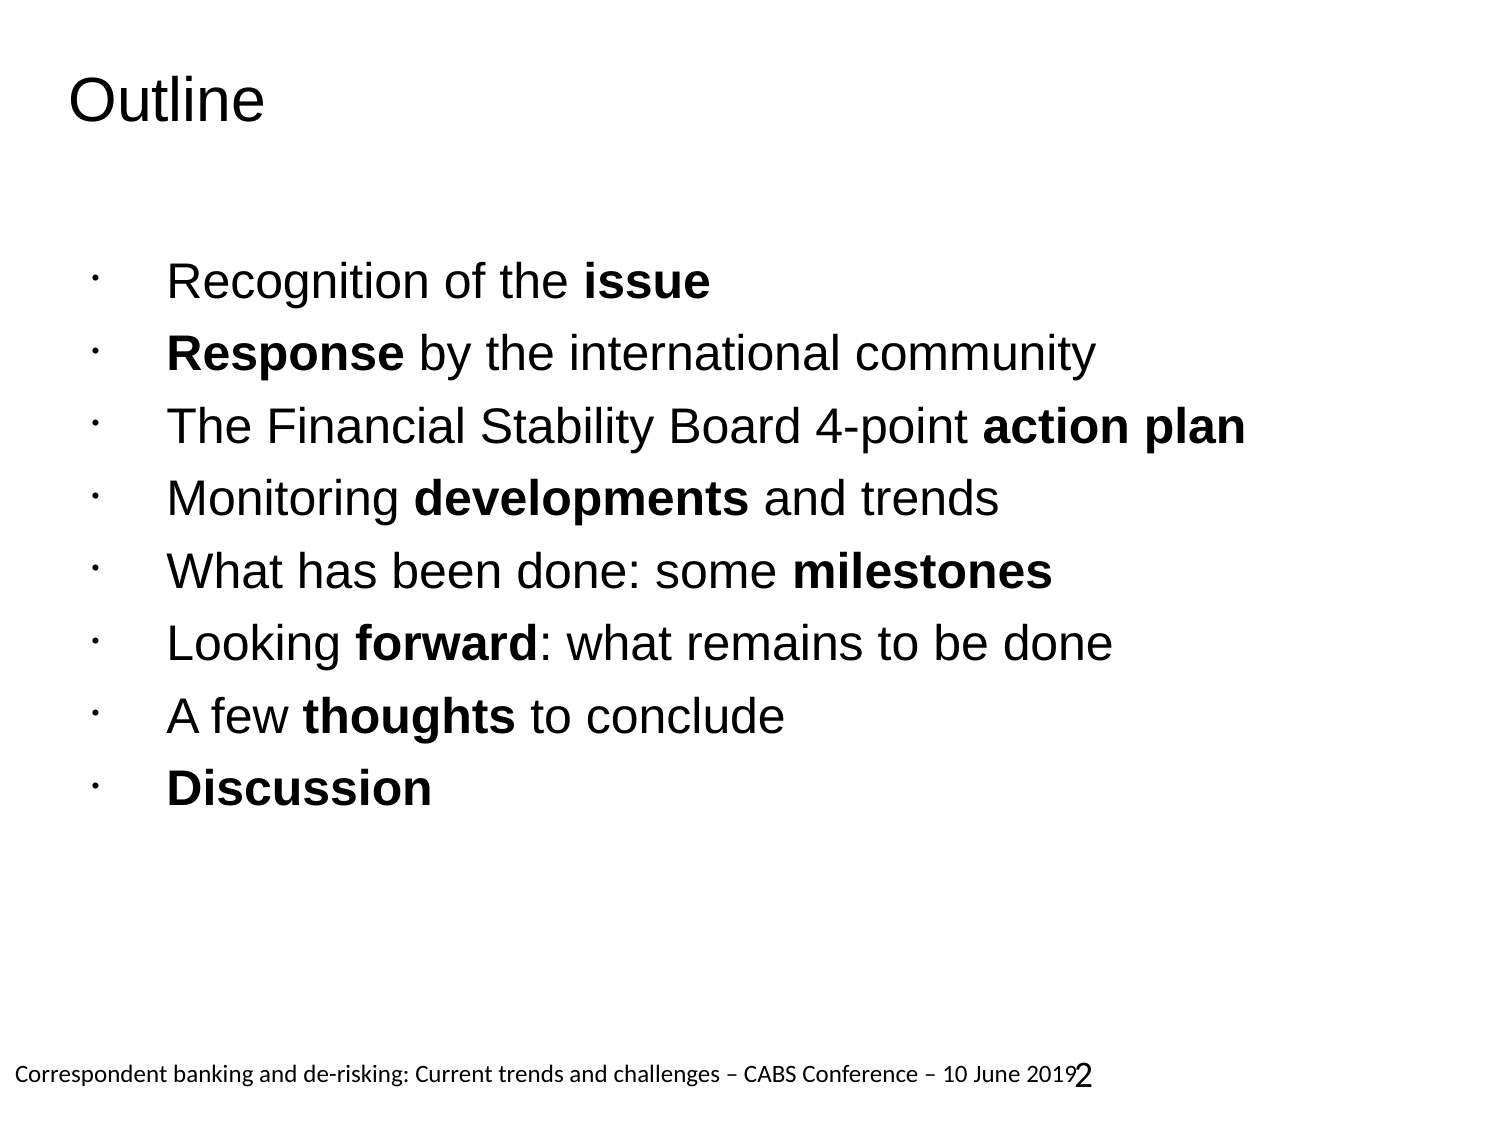

Outline
Recognition of the issue
Response by the international community
The Financial Stability Board 4-point action plan
Monitoring developments and trends
What has been done: some milestones
Looking forward: what remains to be done
A few thoughts to conclude
Discussion
Correspondent banking and de-risking: Current trends and challenges – CABS Conference – 10 June 2019